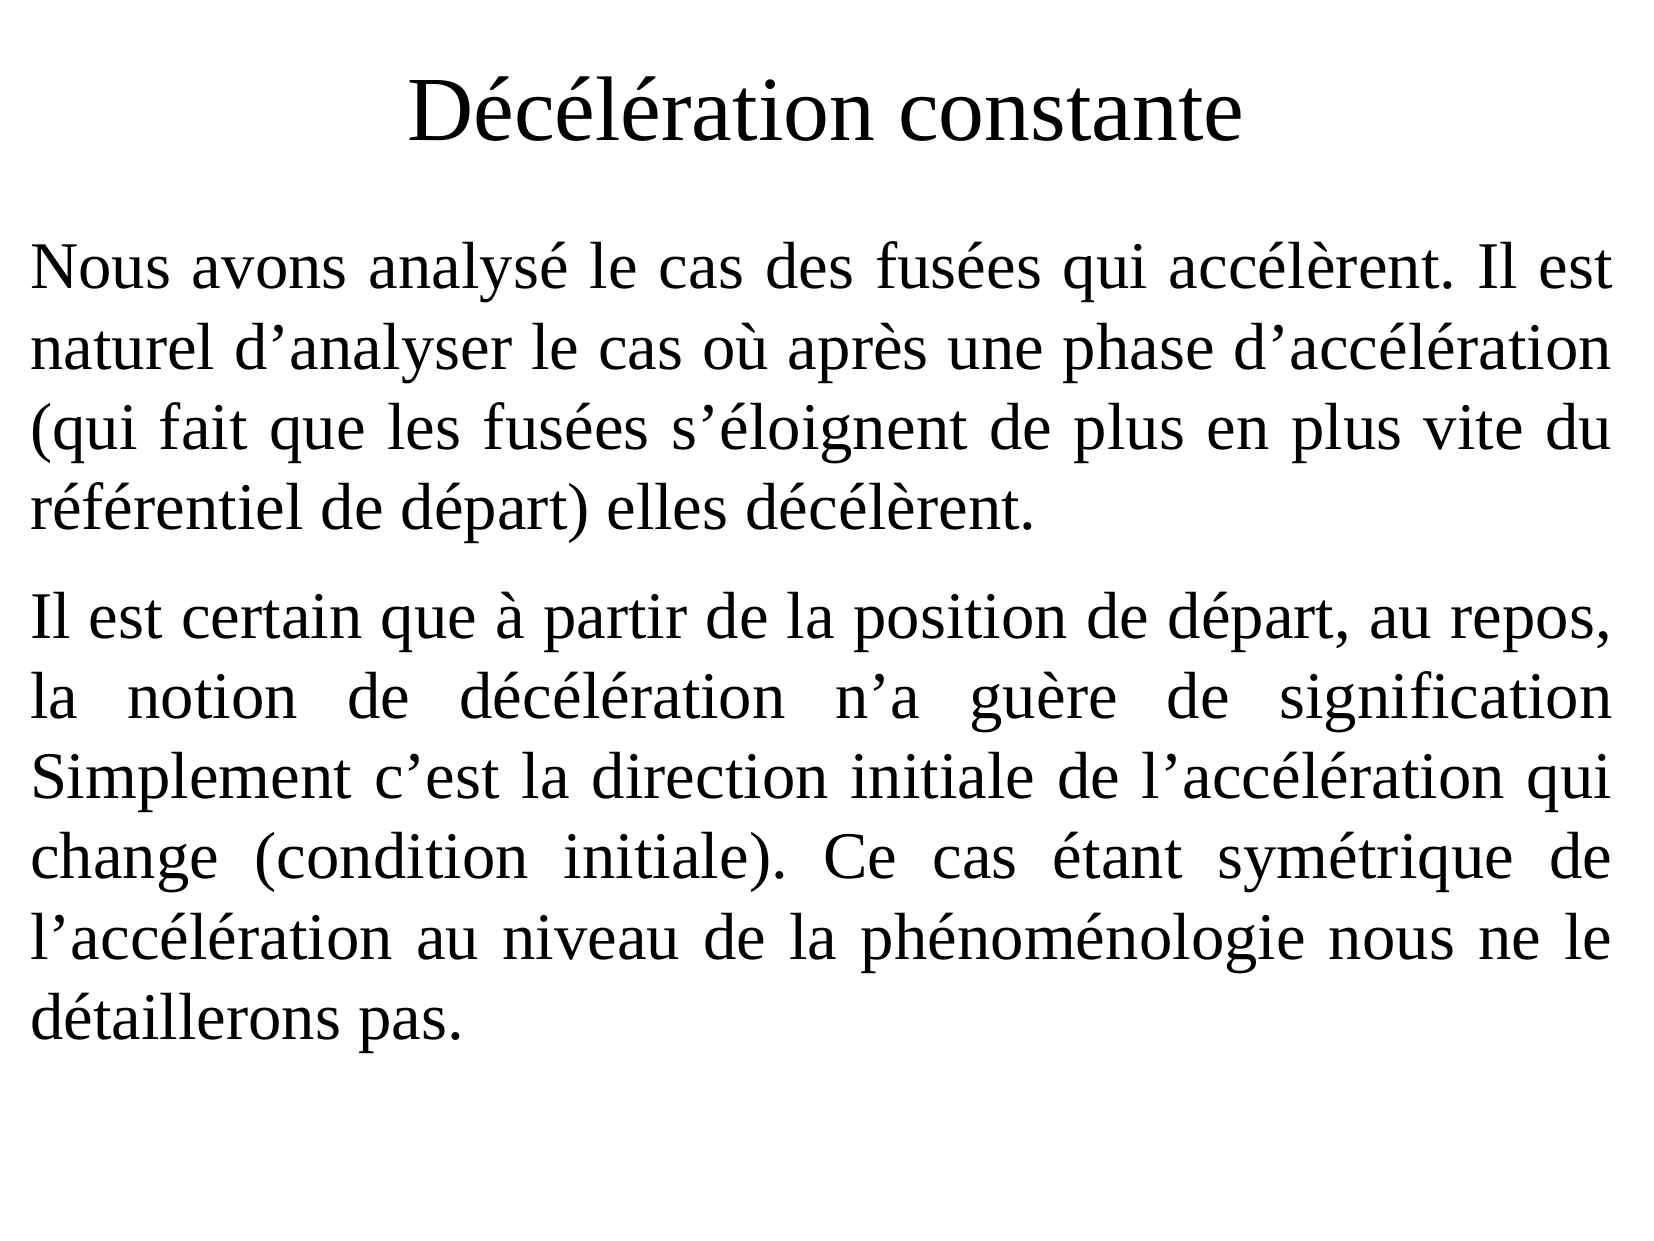

# Décélération constante
Nous avons analysé le cas des fusées qui accélèrent. Il est naturel d’analyser le cas où après une phase d’accélération (qui fait que les fusées s’éloignent de plus en plus vite du référentiel de départ) elles décélèrent.
Il est certain que à partir de la position de départ, au repos, la notion de décélération n’a guère de signification Simplement c’est la direction initiale de l’accélération qui change (condition initiale). Ce cas étant symétrique de l’accélération au niveau de la phénoménologie nous ne le détaillerons pas.